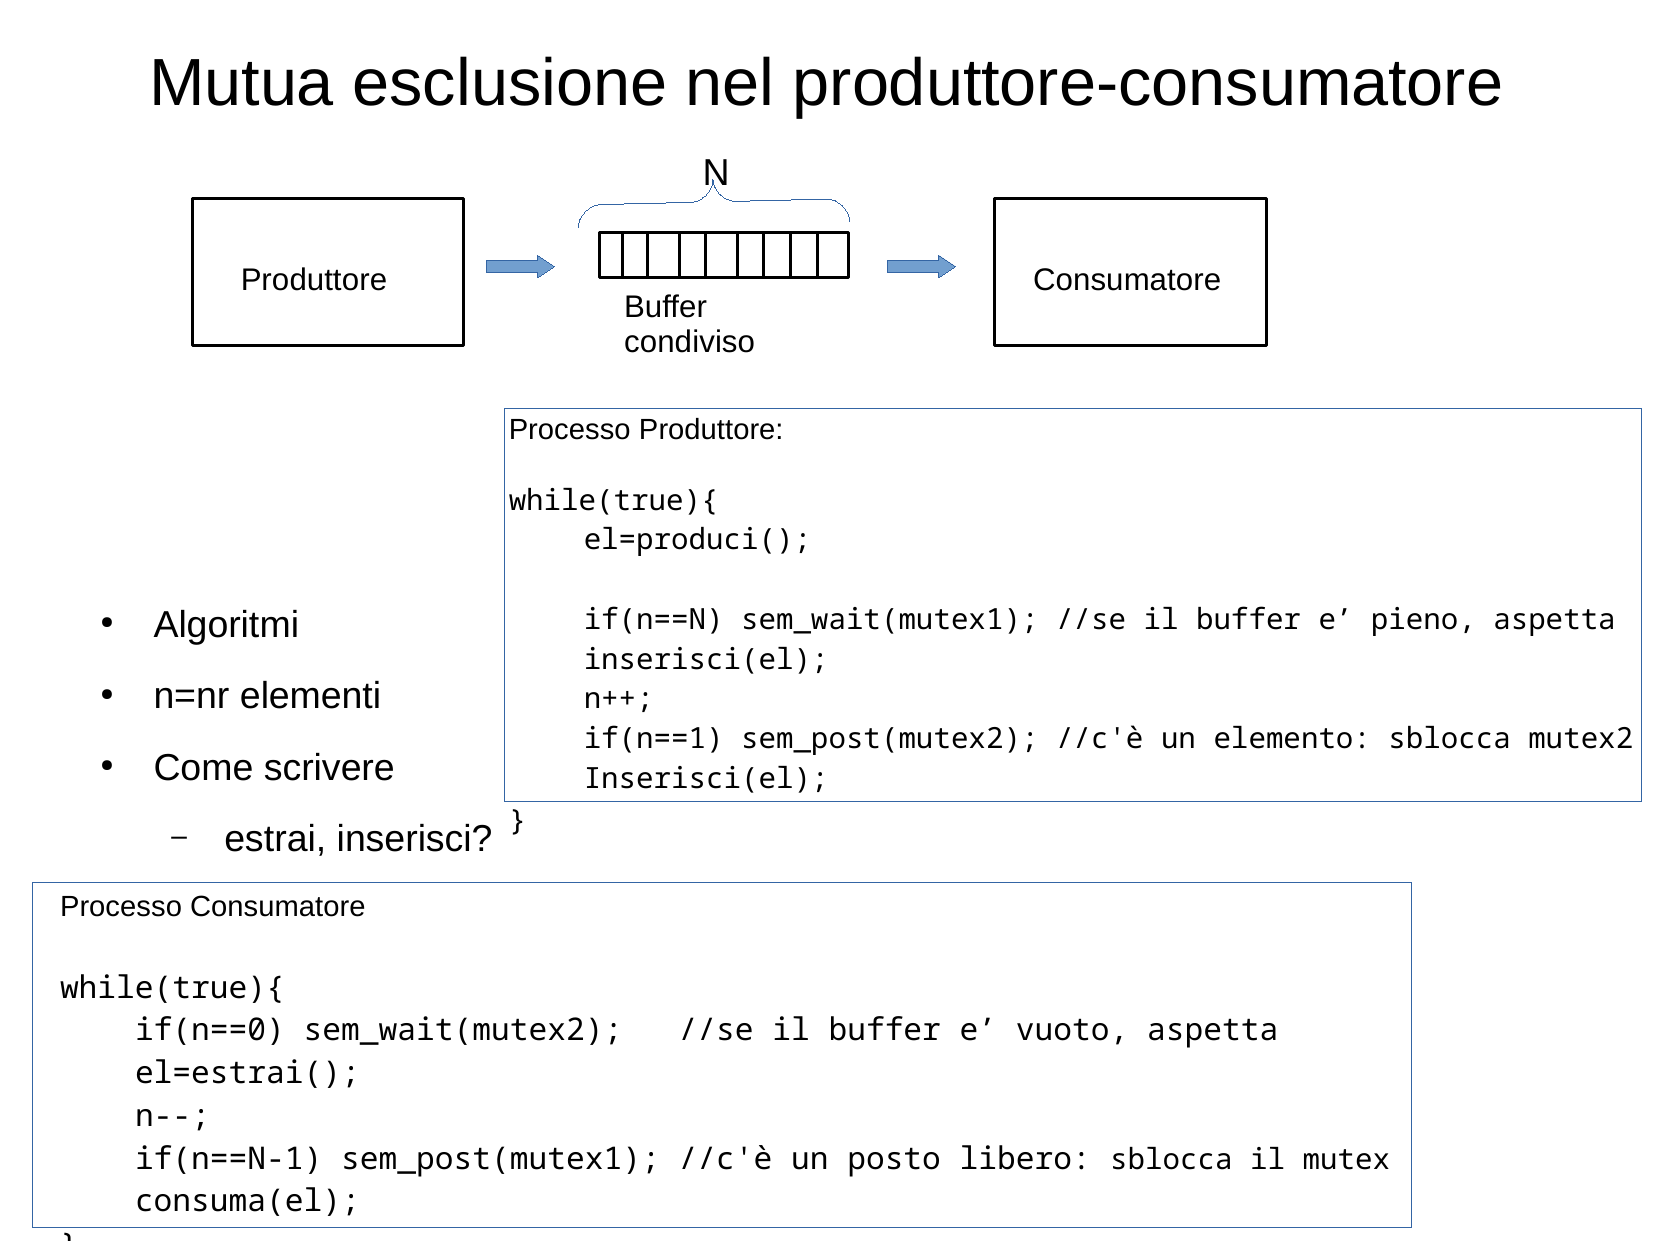

# Mutua esclusione nel produttore-consumatore
N
Produttore
Consumatore
Buffer condiviso
Algoritmi
n=nr elementi
Come scrivere
estrai, inserisci?
Processo Produttore:
while(true){
	el=produci();
	if(n==N) sem_wait(mutex1); //se il buffer e’ pieno, aspetta
	inserisci(el);
	n++;
	if(n==1) sem_post(mutex2); //c'è un elemento: sblocca mutex2
	Inserisci(el);											 			}
Processo Consumatore
while(true){
	if(n==0) sem_wait(mutex2); //se il buffer e’ vuoto, aspetta
	el=estrai();
	n--;
	if(n==N-1) sem_post(mutex1); //c'è un posto libero: sblocca il mutex
	consuma(el);
}